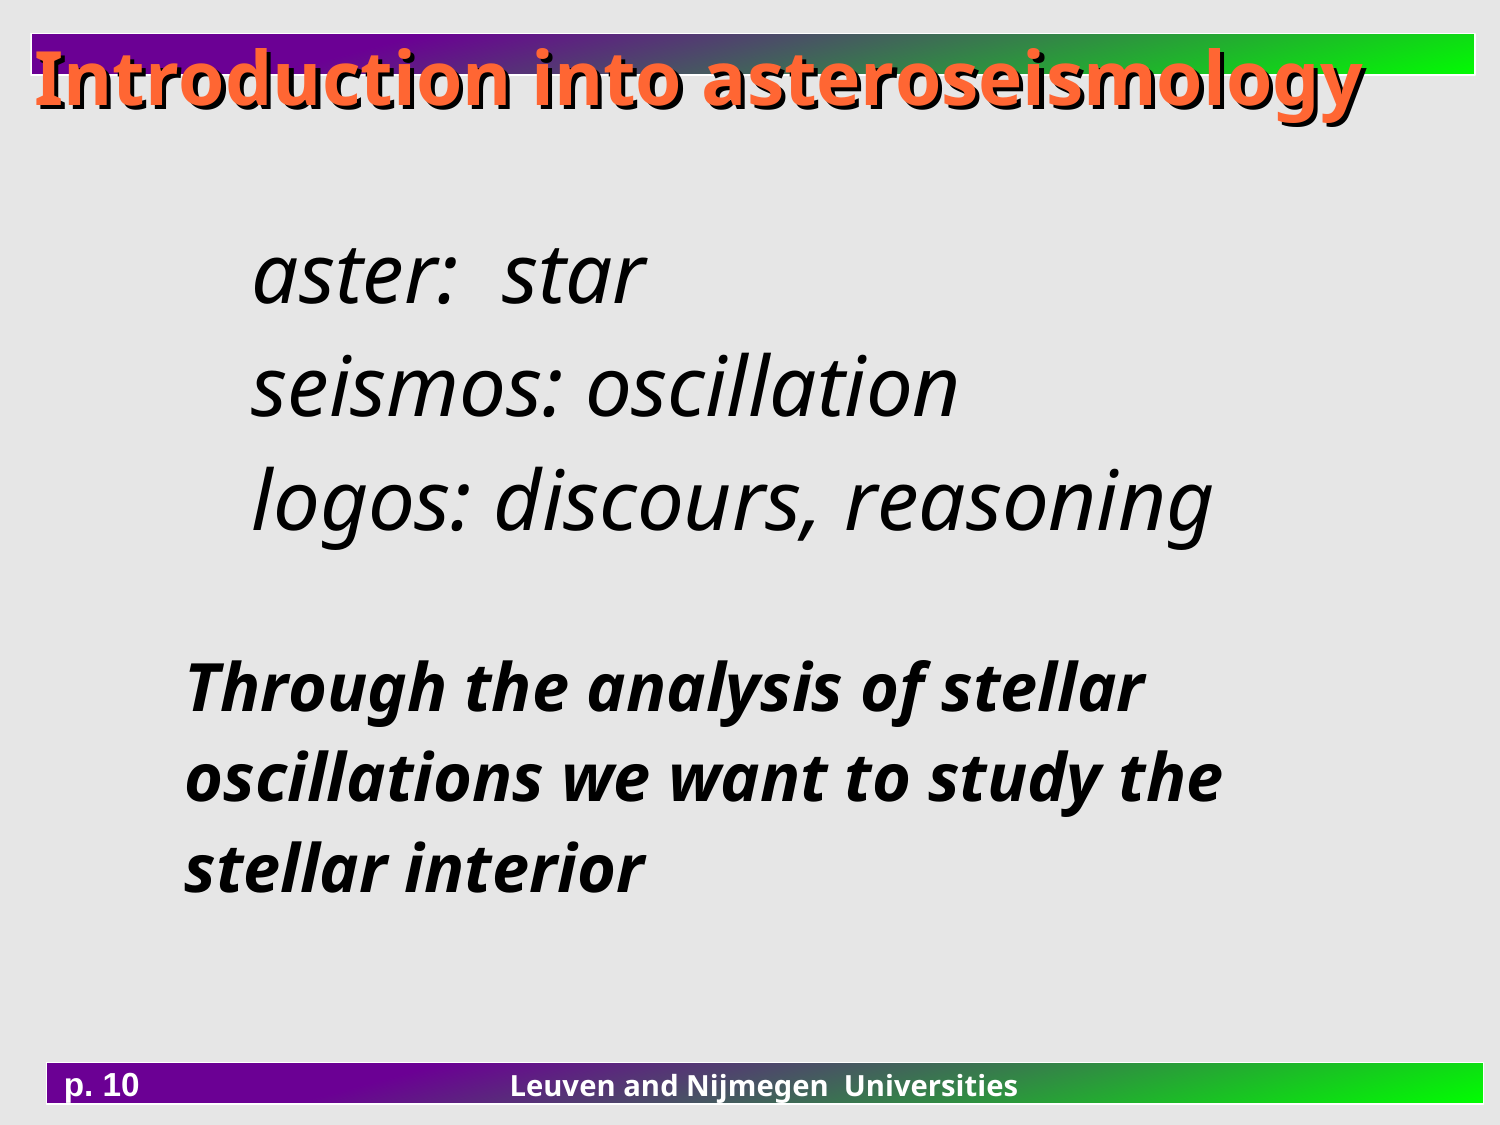

# Introduction into asteroseismology
aster: star
seismos: oscillation
logos: discours, reasoning
Through the analysis of stellar
oscillations we want to study the
stellar interior